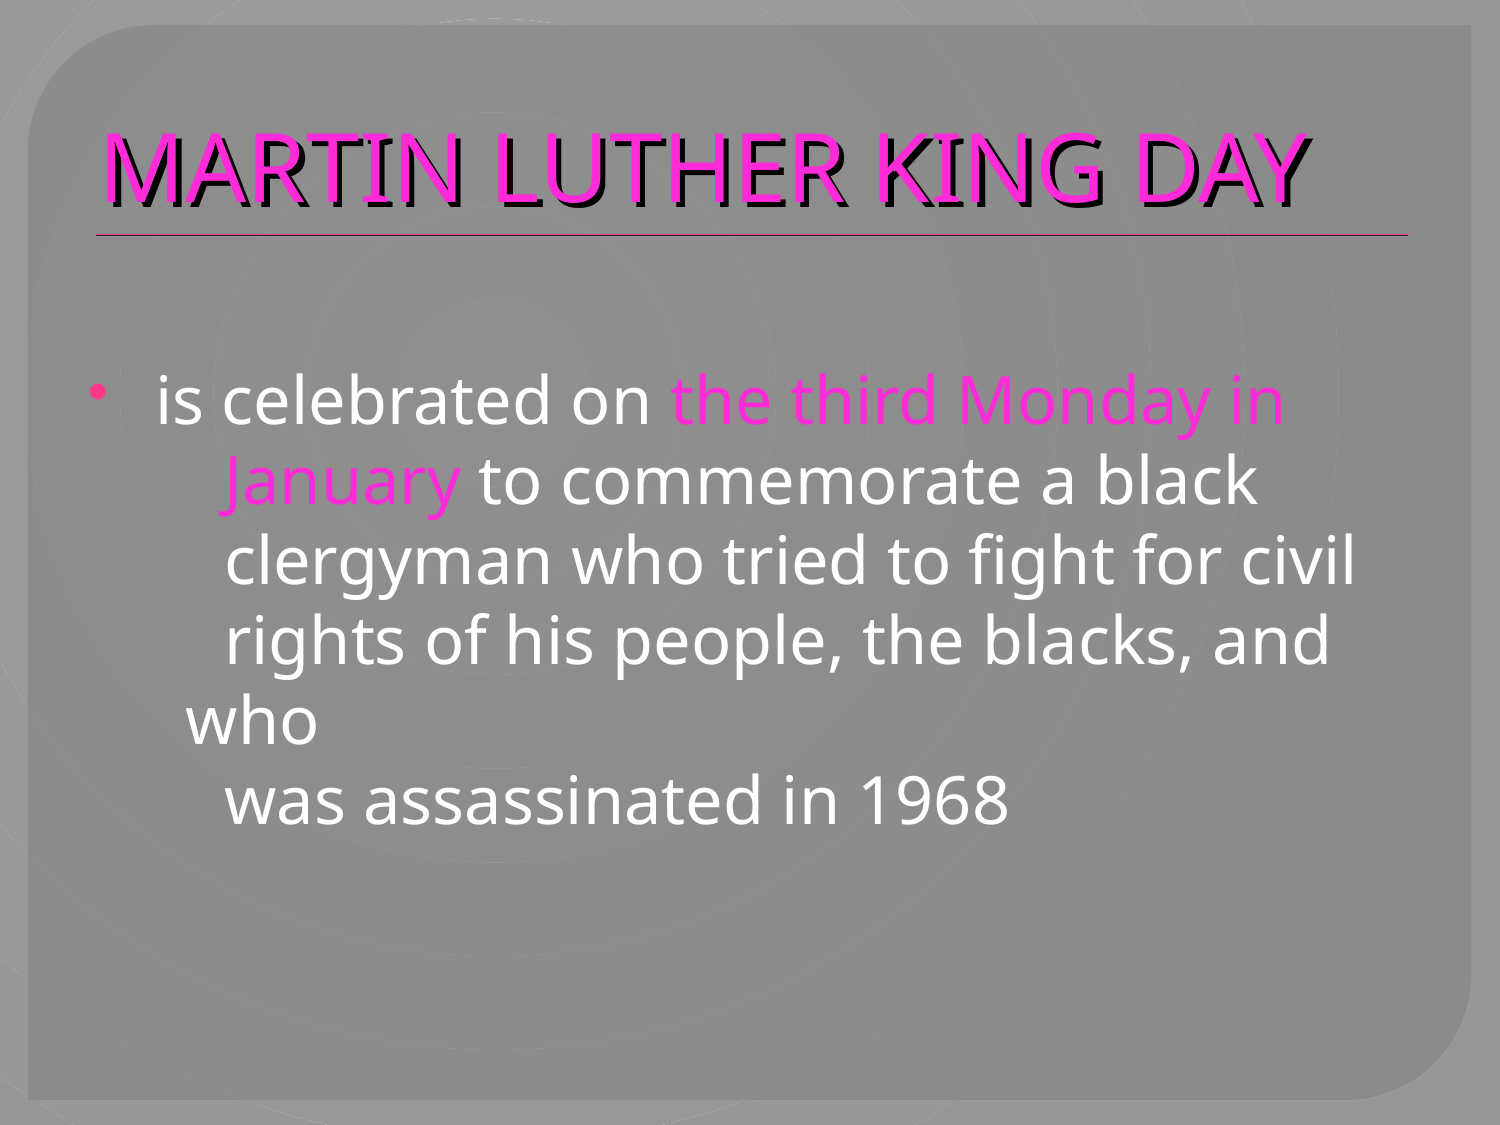

# MARTIN LUTHER KING DAY
 is celebrated on the third Monday in
 January to commemorate a black
 clergyman who tried to fight for civil
 rights of his people, the blacks, and who
 was assassinated in 1968